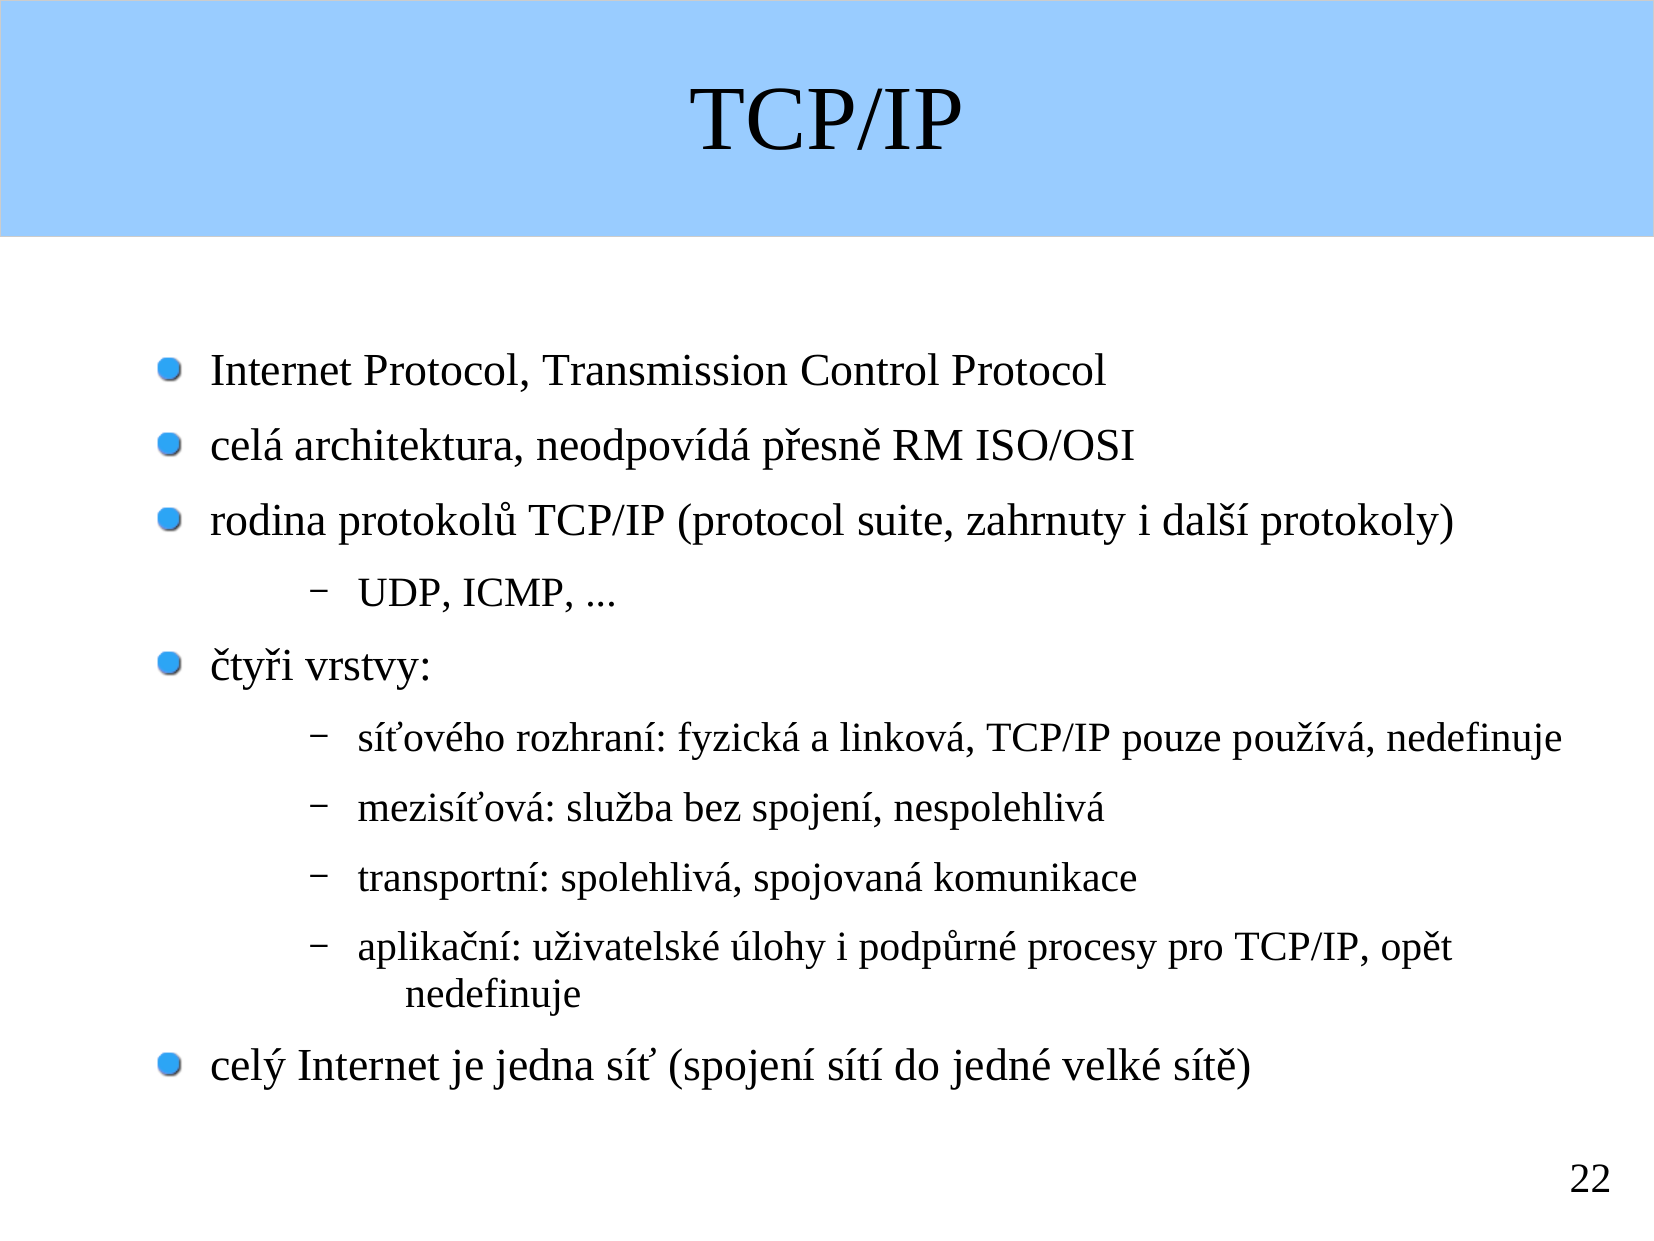

# TCP/IP
Internet Protocol, Transmission Control Protocol
celá architektura, neodpovídá přesně RM ISO/OSI
rodina protokolů TCP/IP (protocol suite, zahrnuty i další protokoly)
UDP, ICMP, ...
čtyři vrstvy:
síťového rozhraní: fyzická a linková, TCP/IP pouze používá, nedefinuje
mezisíťová: služba bez spojení, nespolehlivá
transportní: spolehlivá, spojovaná komunikace
aplikační: uživatelské úlohy i podpůrné procesy pro TCP/IP, opět nedefinuje
celý Internet je jedna síť (spojení sítí do jedné velké sítě)